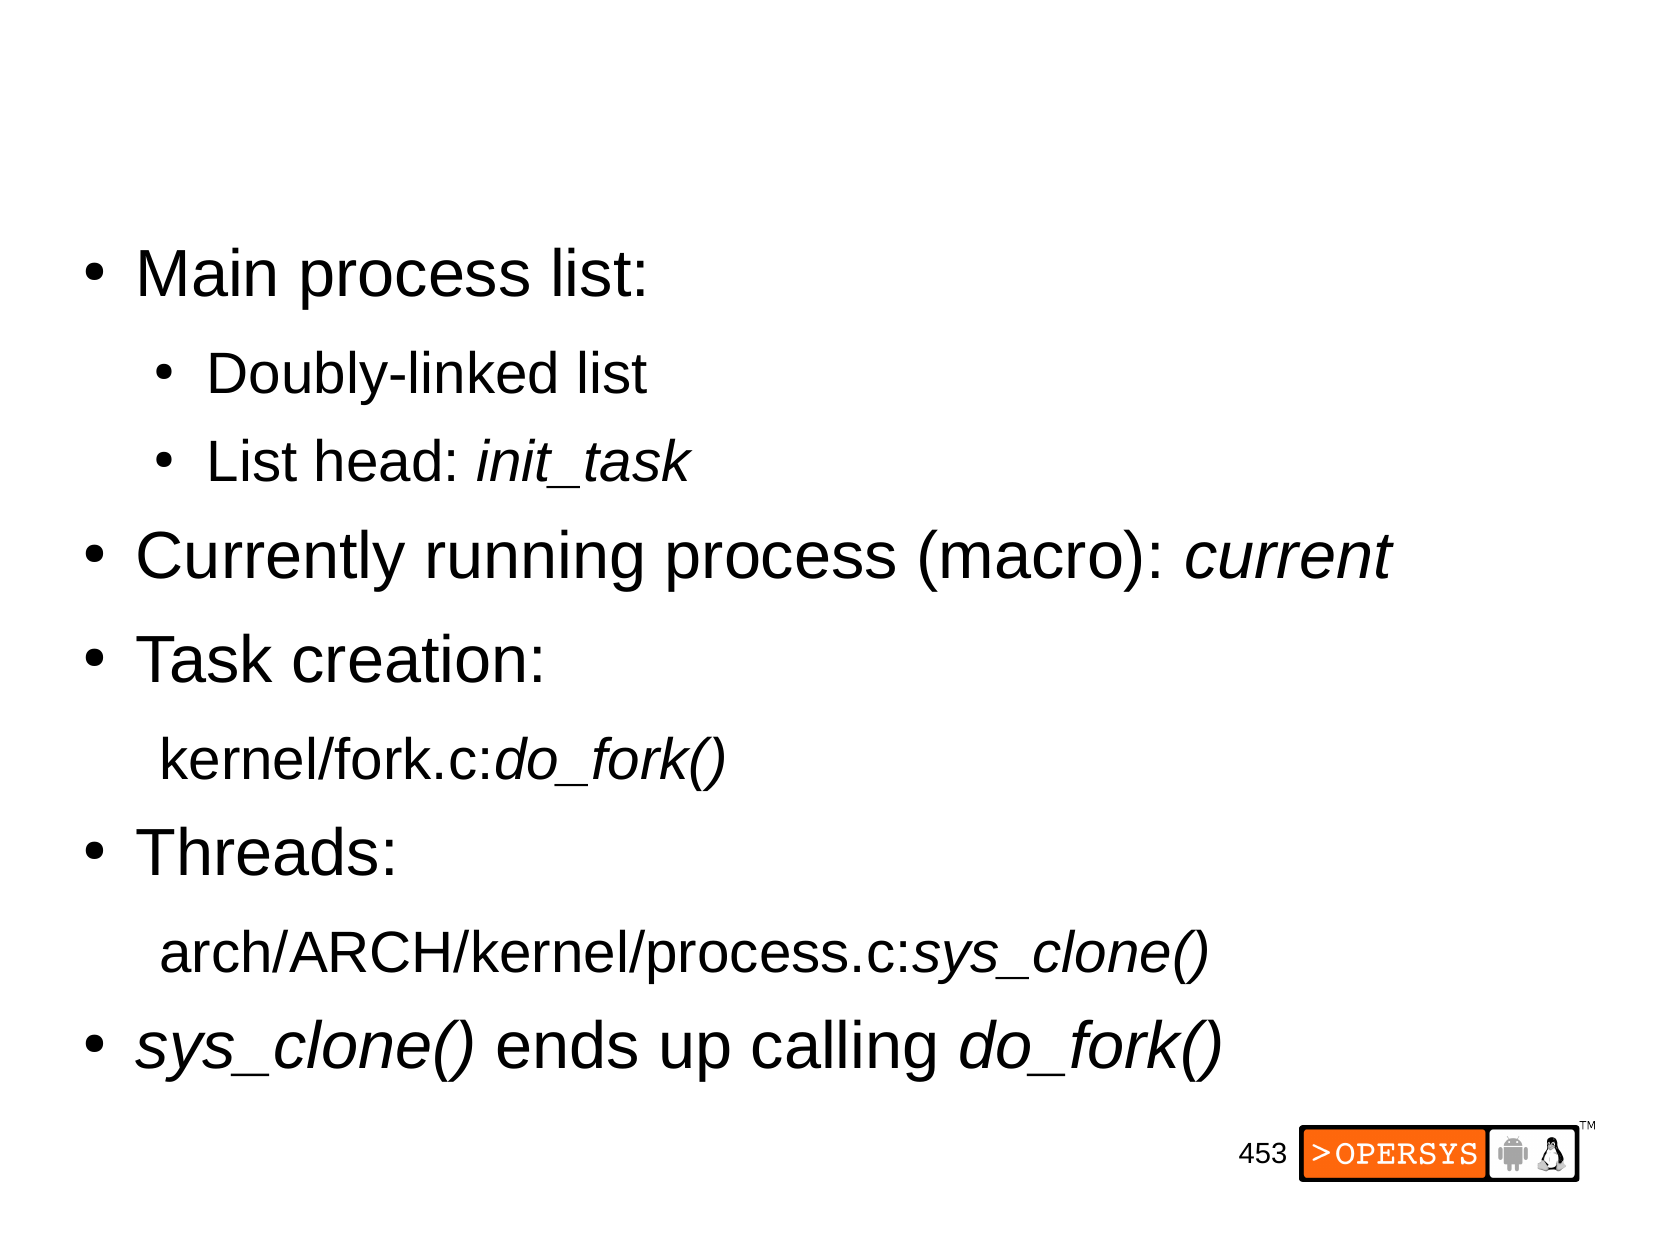

# Main process list:
Doubly-linked list
List head: init_task
Currently running process (macro): current
Task creation:
kernel/fork.c:do_fork()
Threads:
arch/ARCH/kernel/process.c:sys_clone()
sys_clone() ends up calling do_fork()